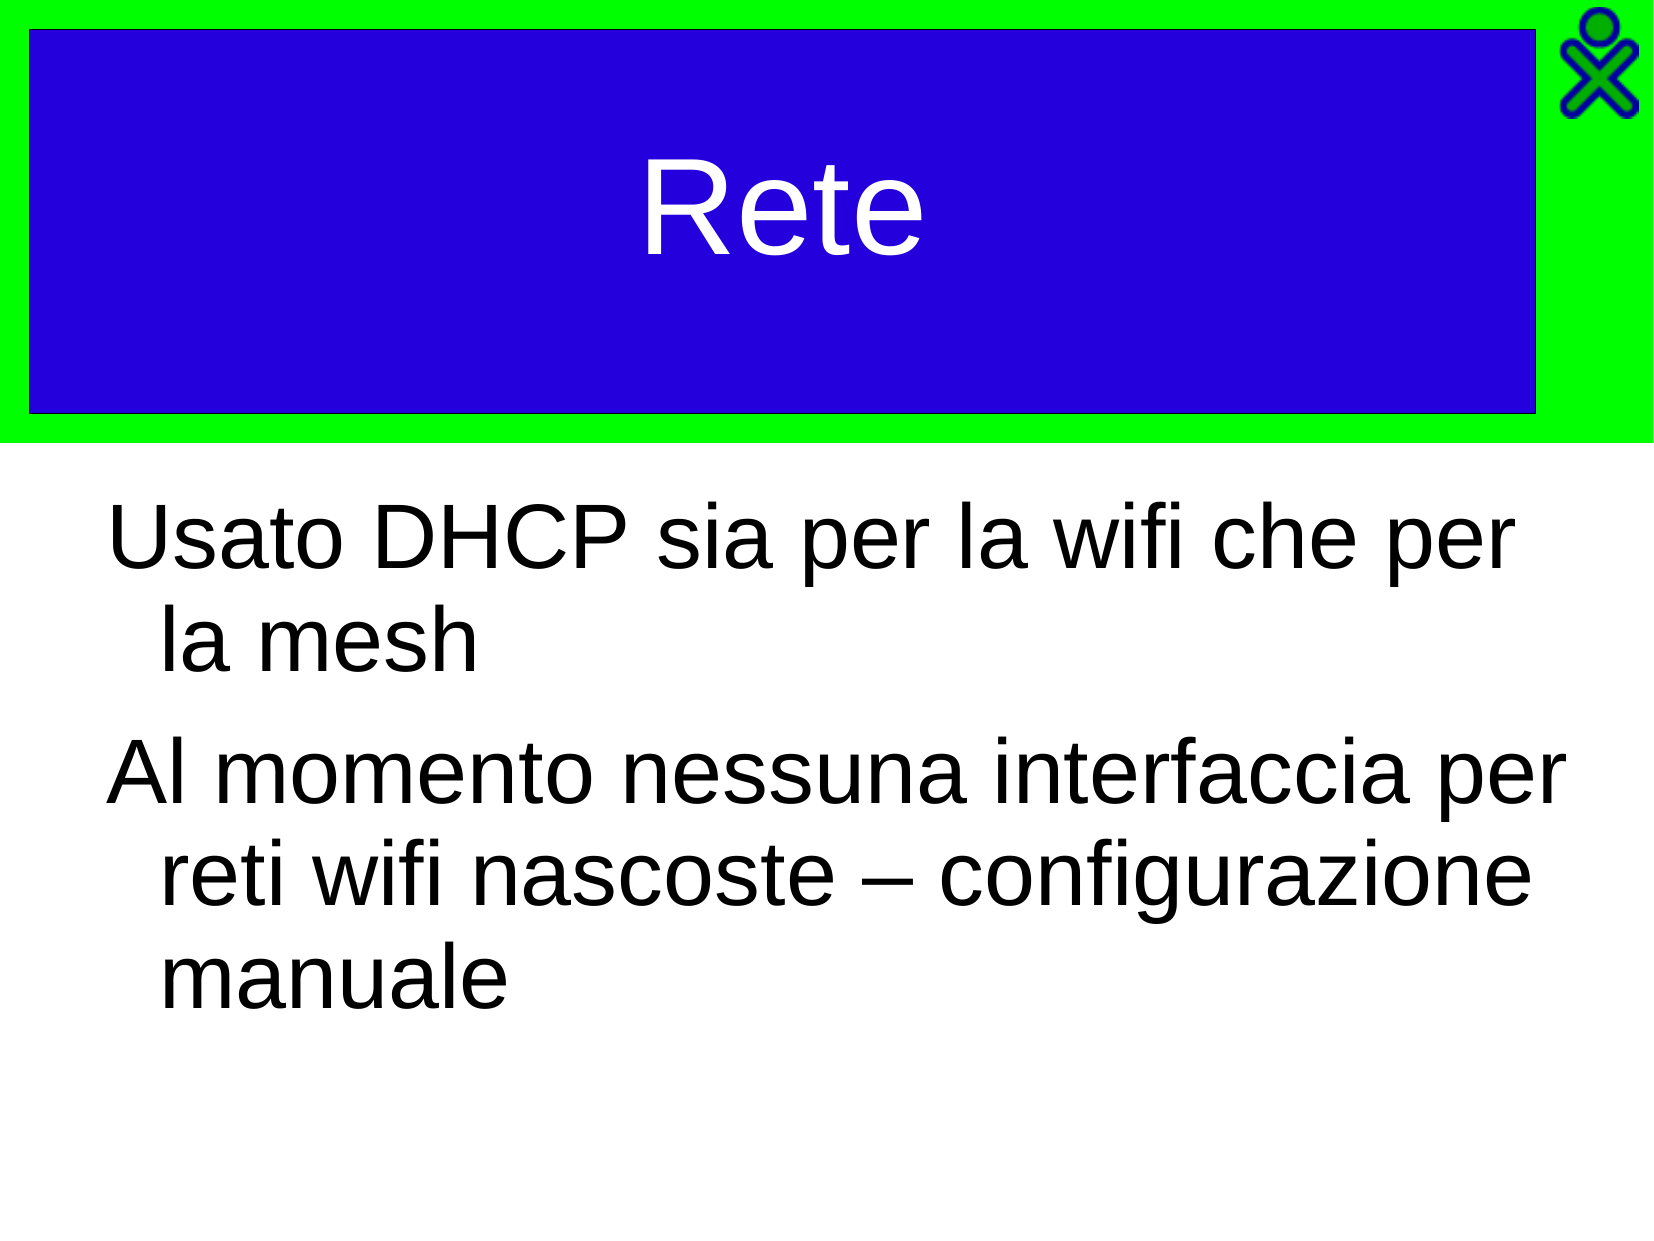

# Rete
Usato DHCP sia per la wifi che per la mesh
Al momento nessuna interfaccia per reti wifi nascoste – configurazione manuale